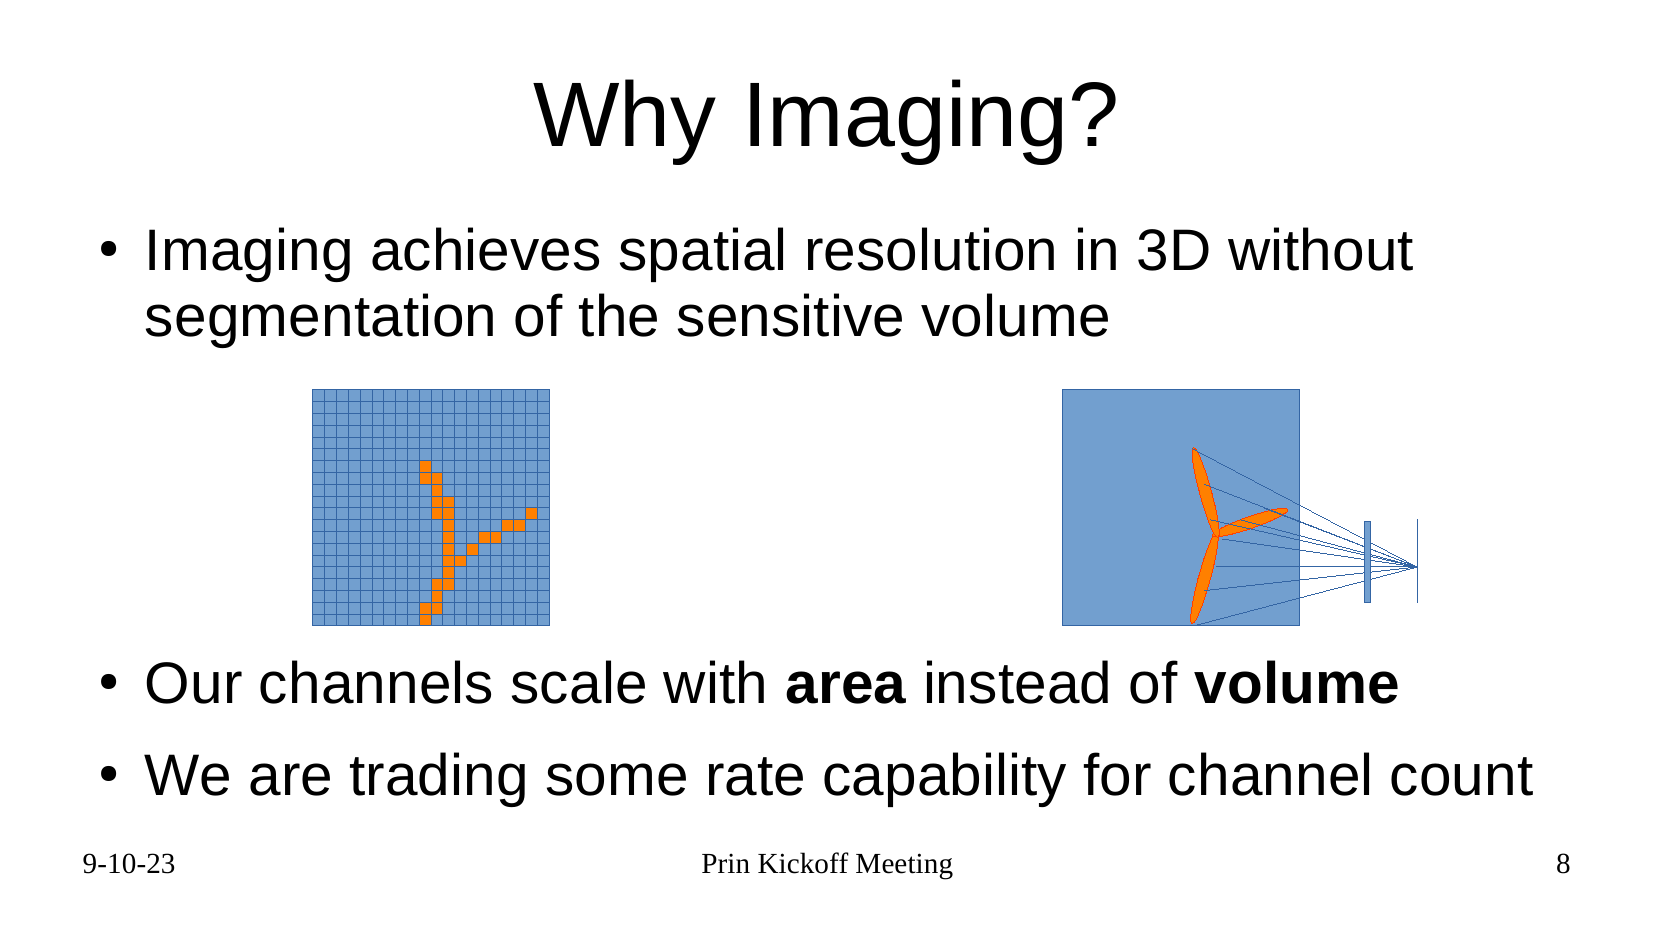

# Why Imaging?
Imaging achieves spatial resolution in 3D without segmentation of the sensitive volume
Our channels scale with area instead of volume
We are trading some rate capability for channel count
9-10-23
Prin Kickoff Meeting
8